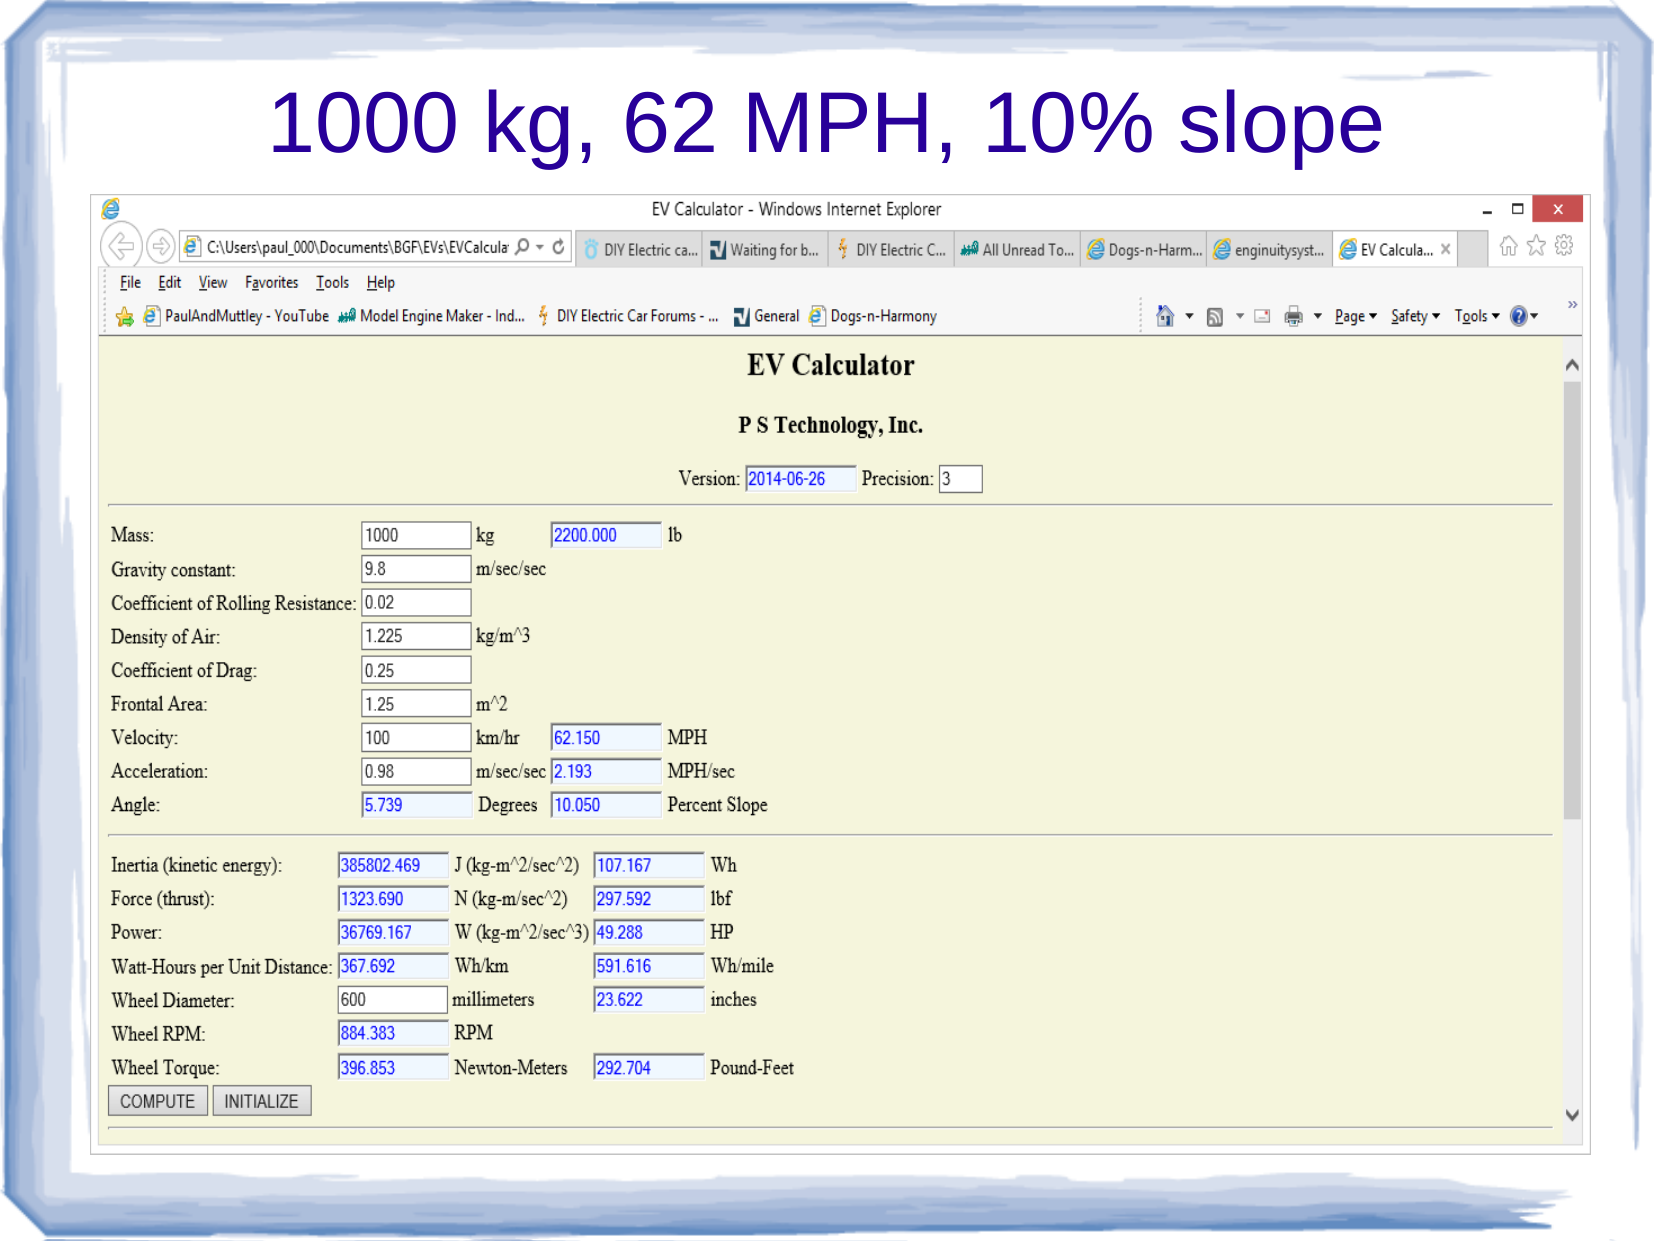

# 1000 kg, 62 MPH, 10% slope